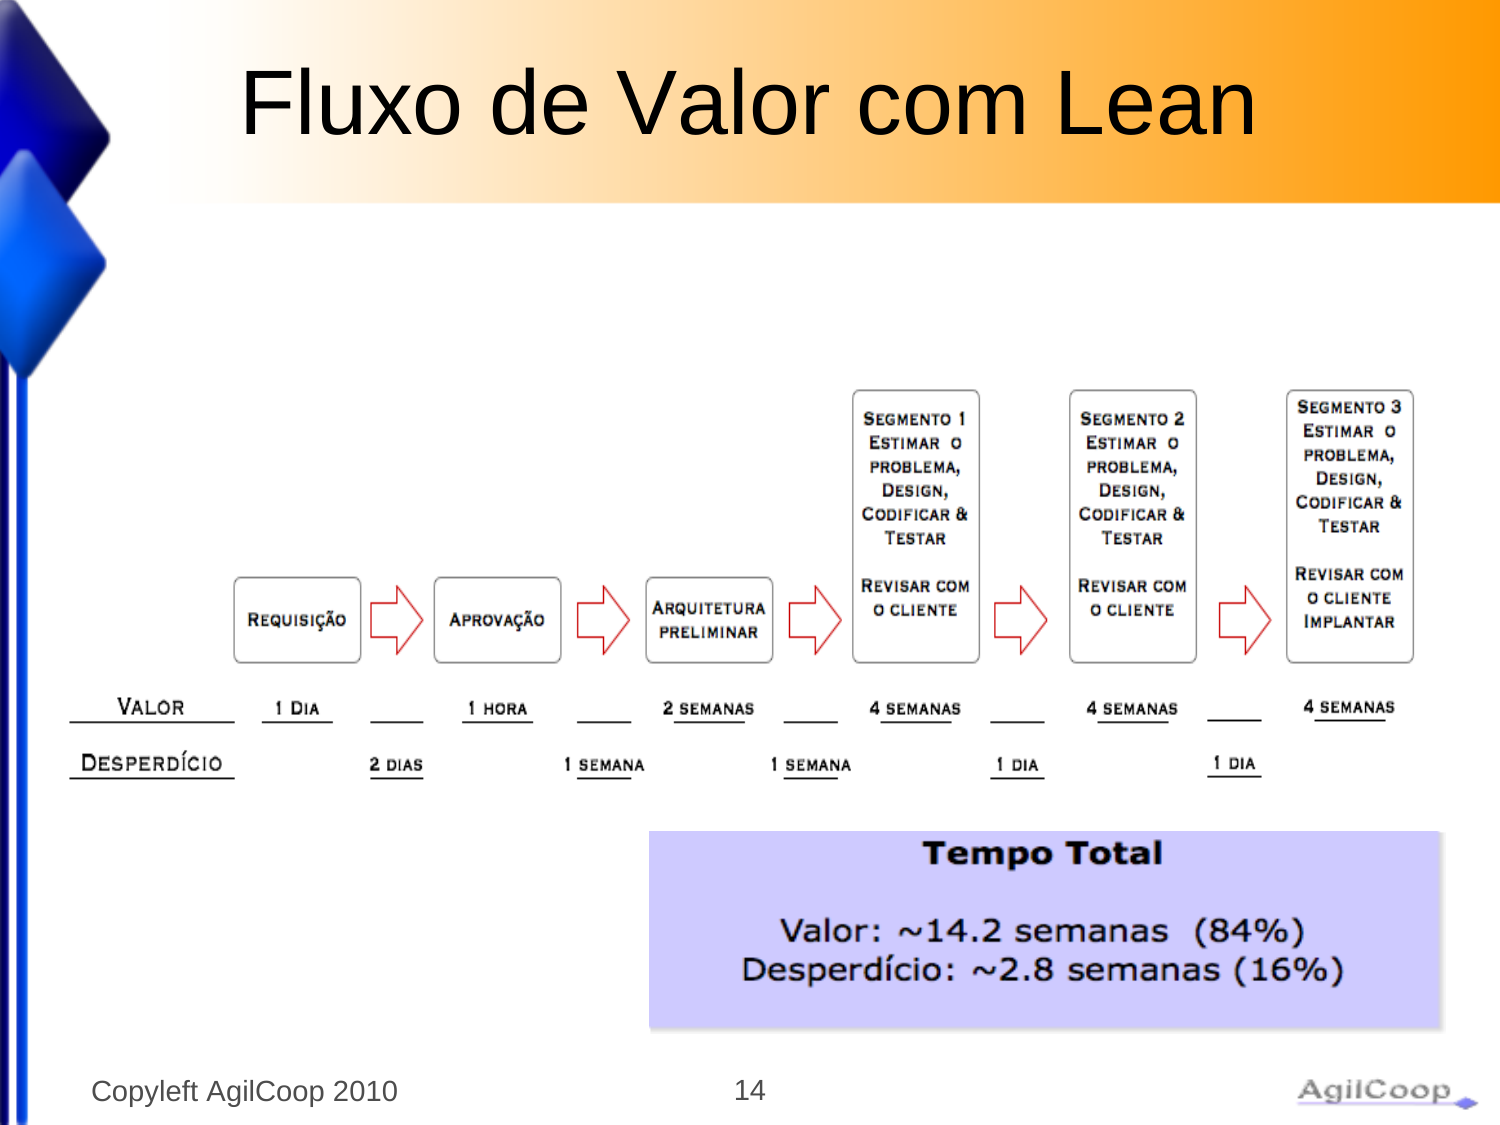

# Fluxo de Valor com Lean
Copyleft AgilCoop 2010
14